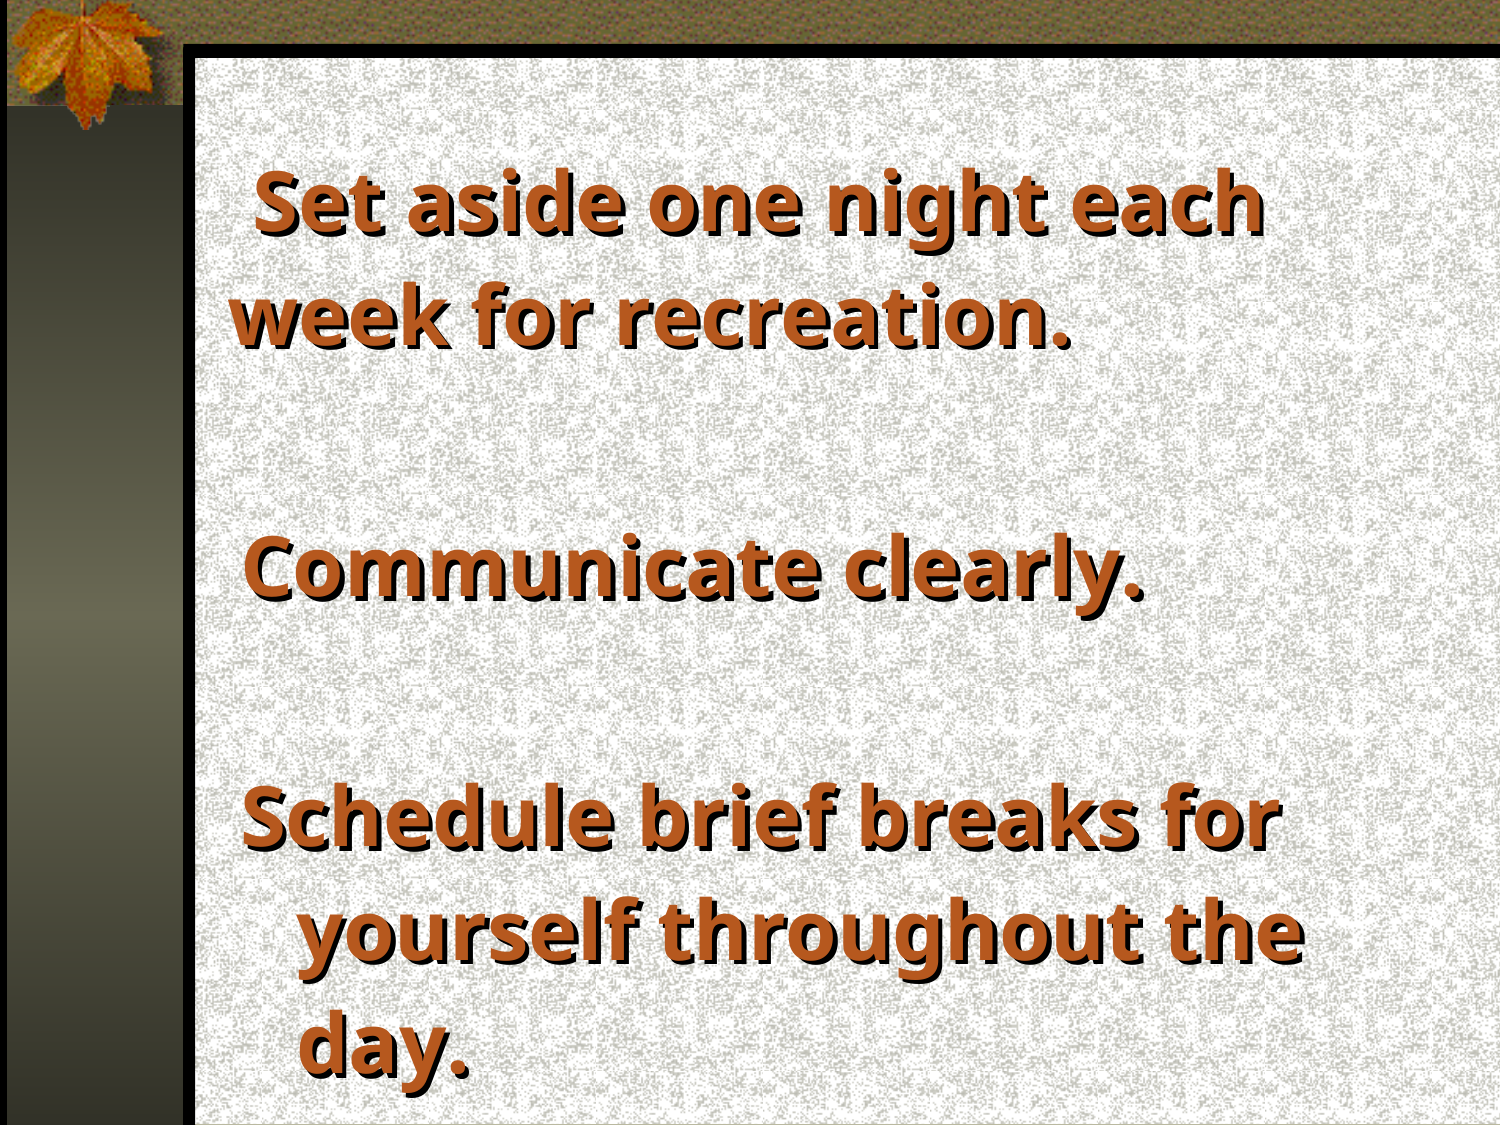

# Set aside one night each week for recreation.
Communicate clearly.
Schedule brief breaks for yourself throughout the day.